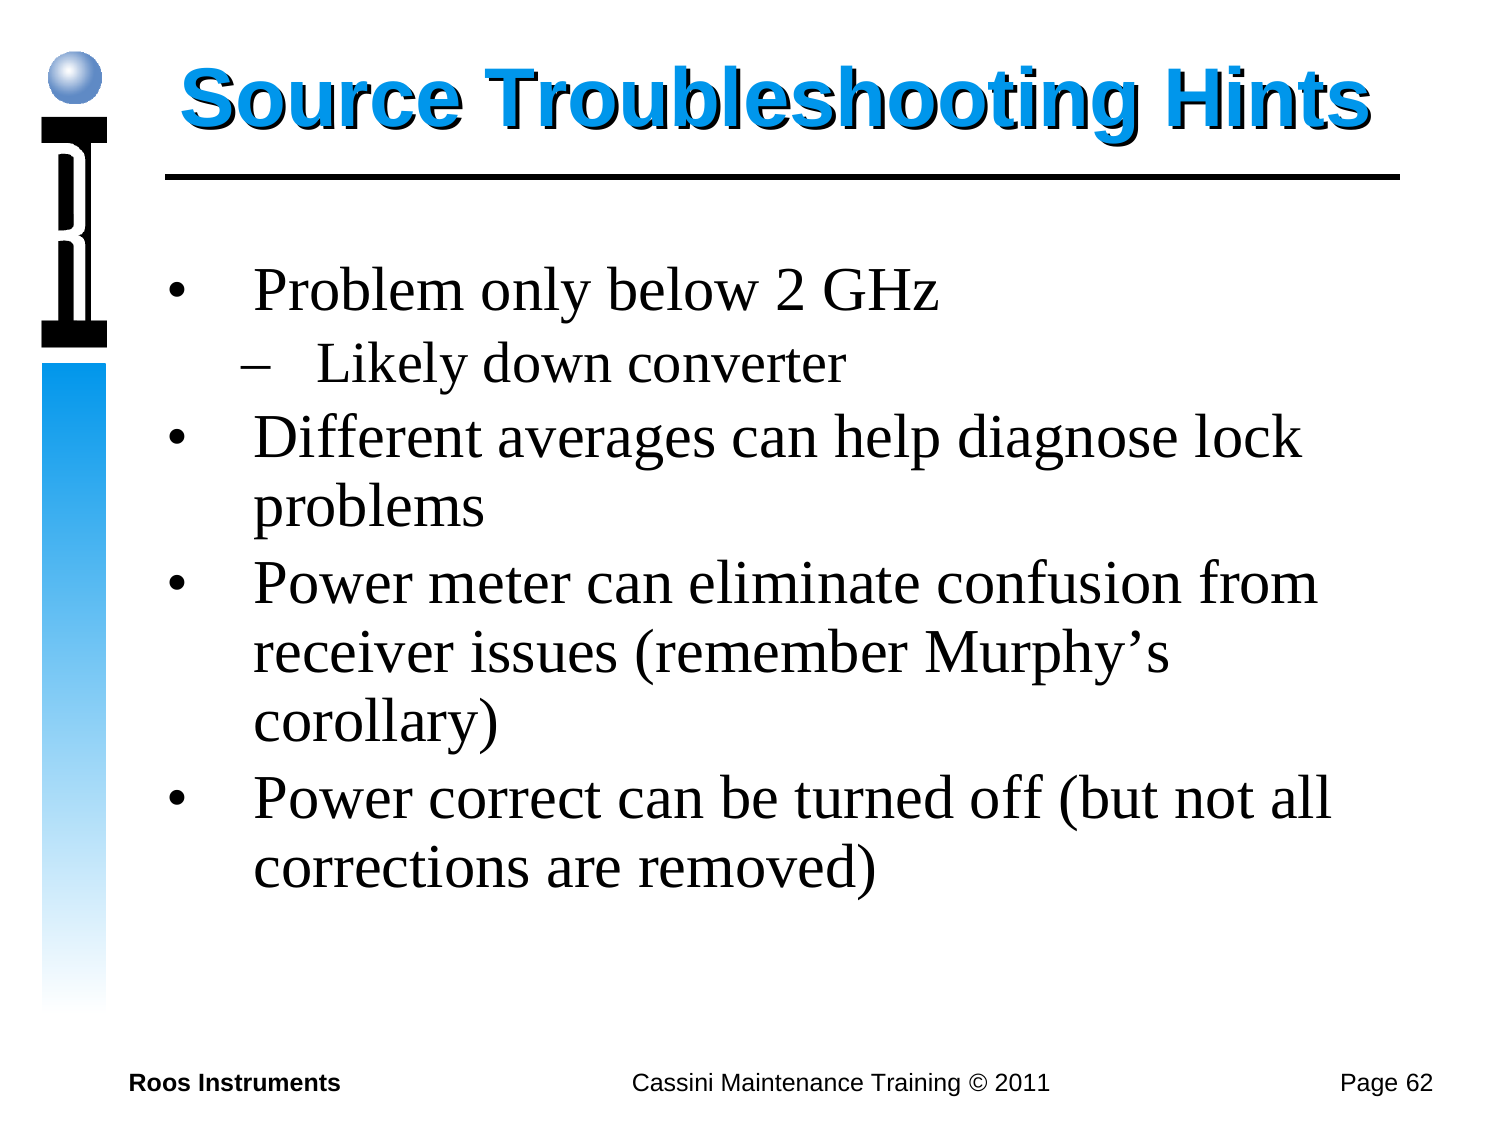

# Source Troubleshooting Hints
Problem only below 2 GHz
Likely down converter
Different averages can help diagnose lock problems
Power meter can eliminate confusion from receiver issues (remember Murphy’s corollary)
Power correct can be turned off (but not all corrections are removed)